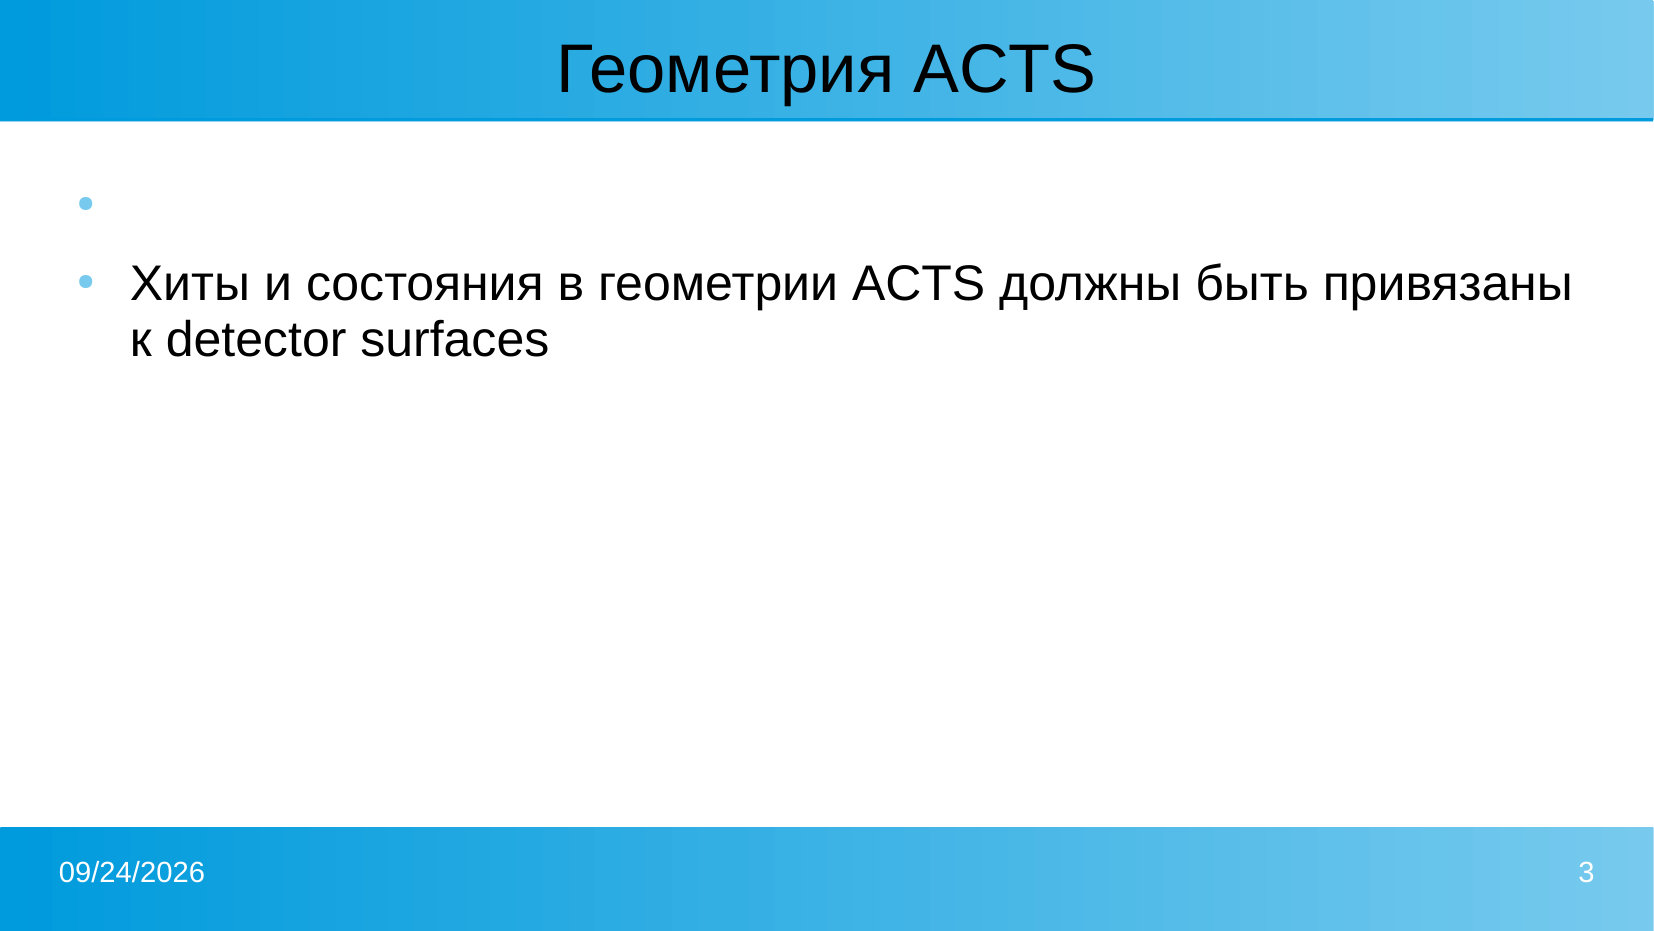

# Геометрия ACTS
Хиты и состояния в геометрии ACTS должны быть привязаны к detector surfaces
3